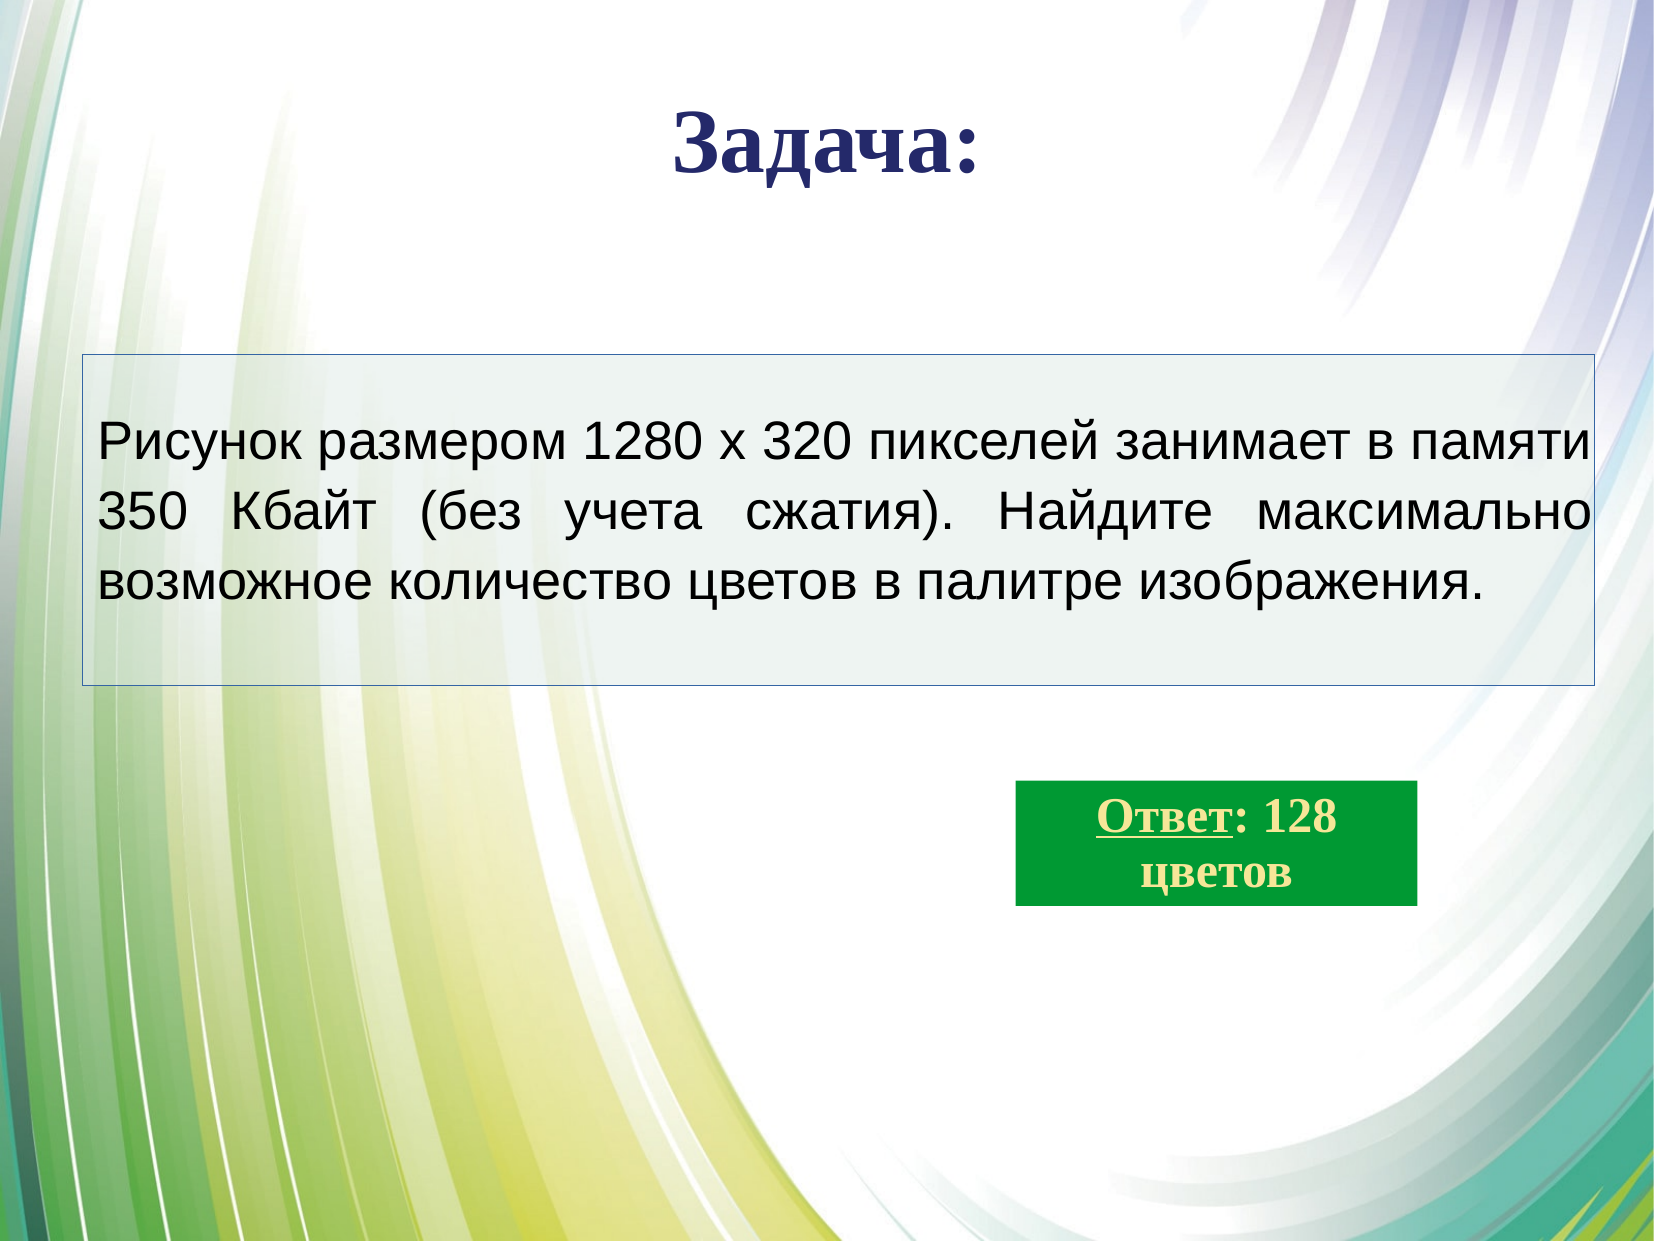

# Задача:
Рисунок размером 1280 х 320 пикселей занимает в памяти 350 Кбайт (без учета сжатия). Найдите максимально возможное количество цветов в палитре изображения.
Ответ: 128 цветов